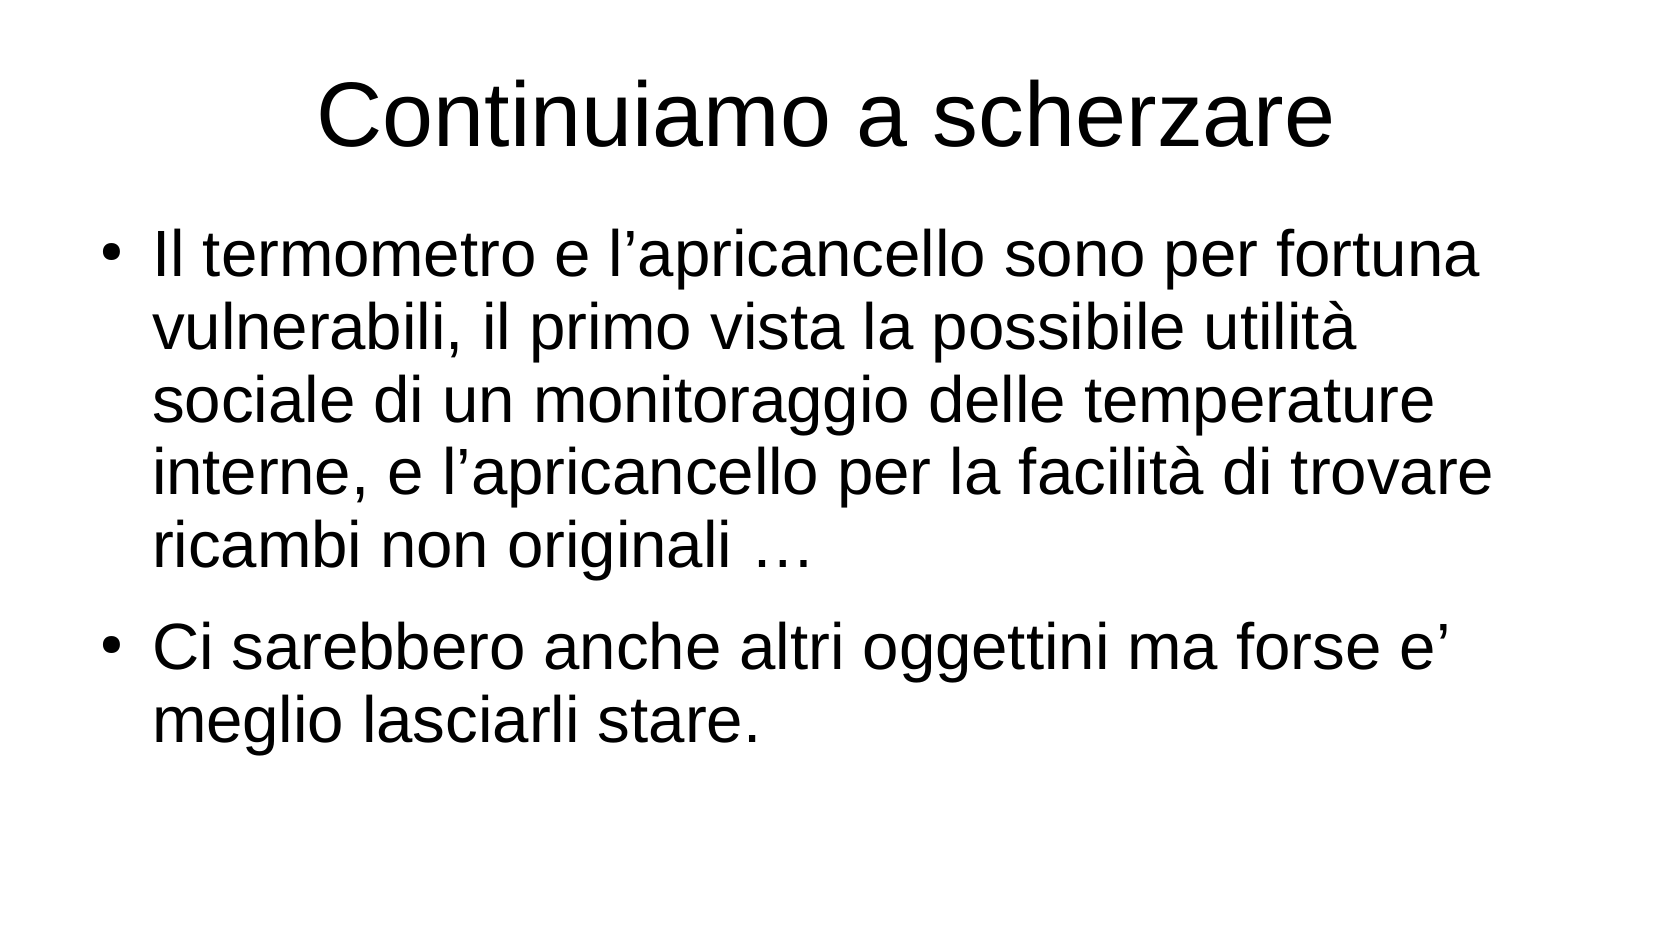

# Continuiamo a scherzare
Il termometro e l’apricancello sono per fortuna vulnerabili, il primo vista la possibile utilità sociale di un monitoraggio delle temperature interne, e l’apricancello per la facilità di trovare ricambi non originali …
Ci sarebbero anche altri oggettini ma forse e’ meglio lasciarli stare.